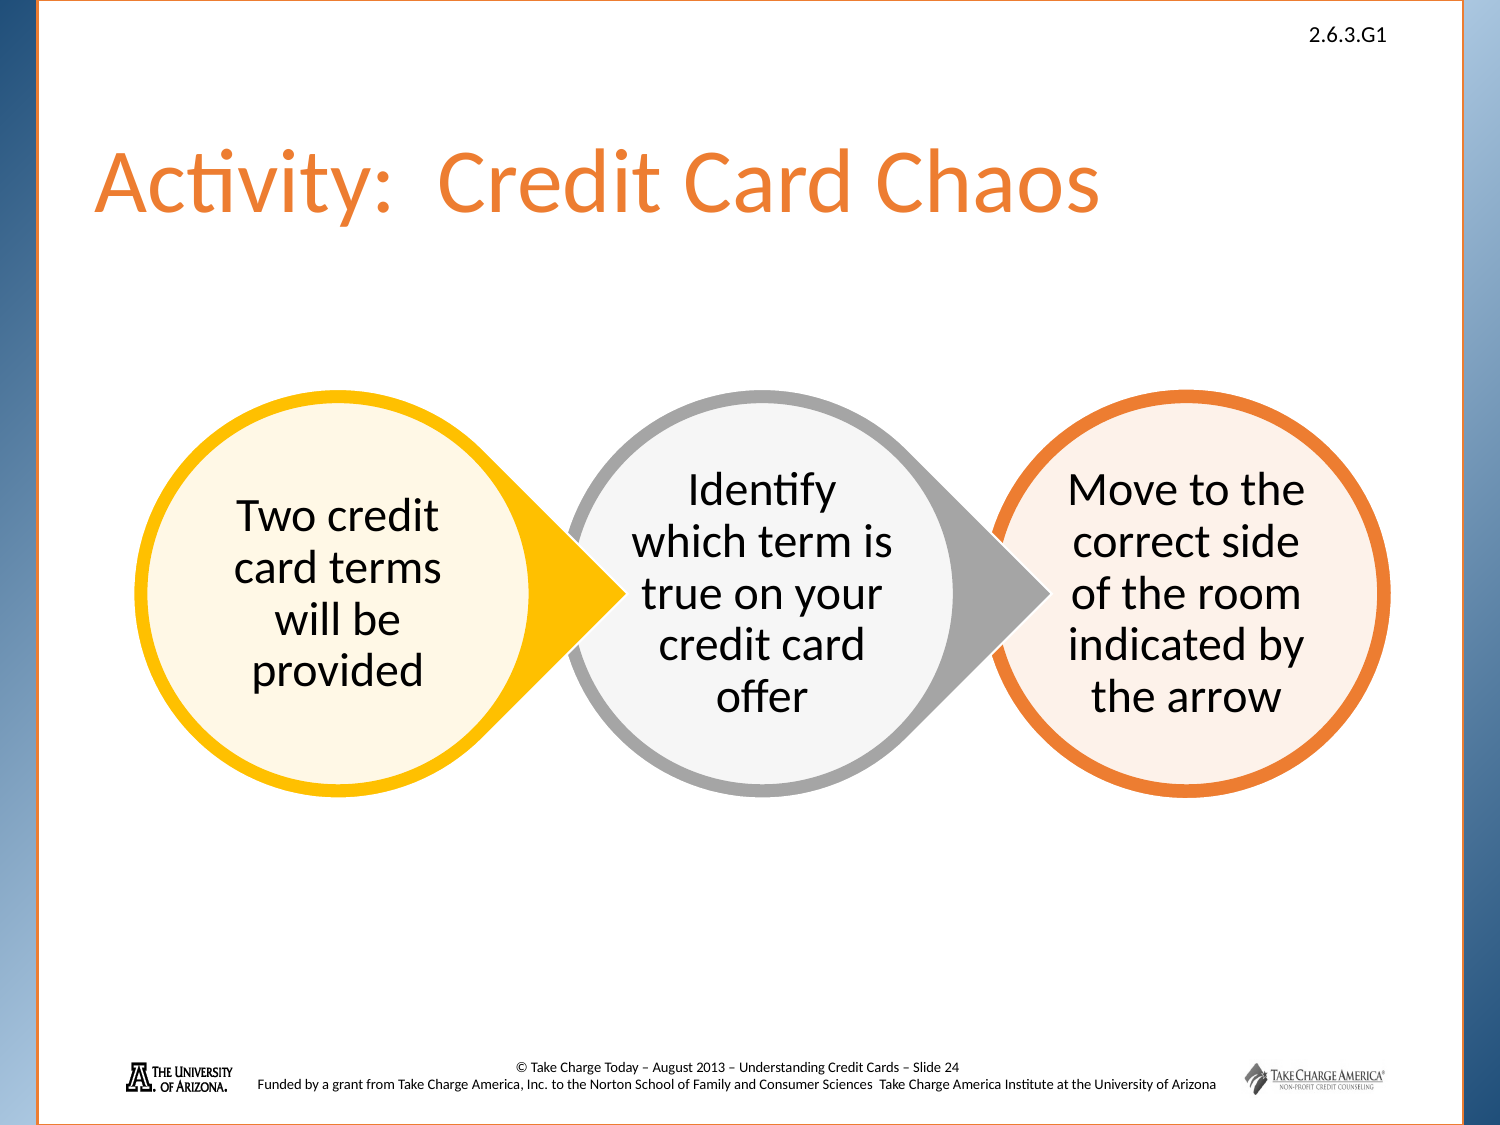

# Activity: Credit Card Chaos
Two credit card terms will be provided
Identify which term is true on your credit card offer
Move to the correct side of the room indicated by the arrow